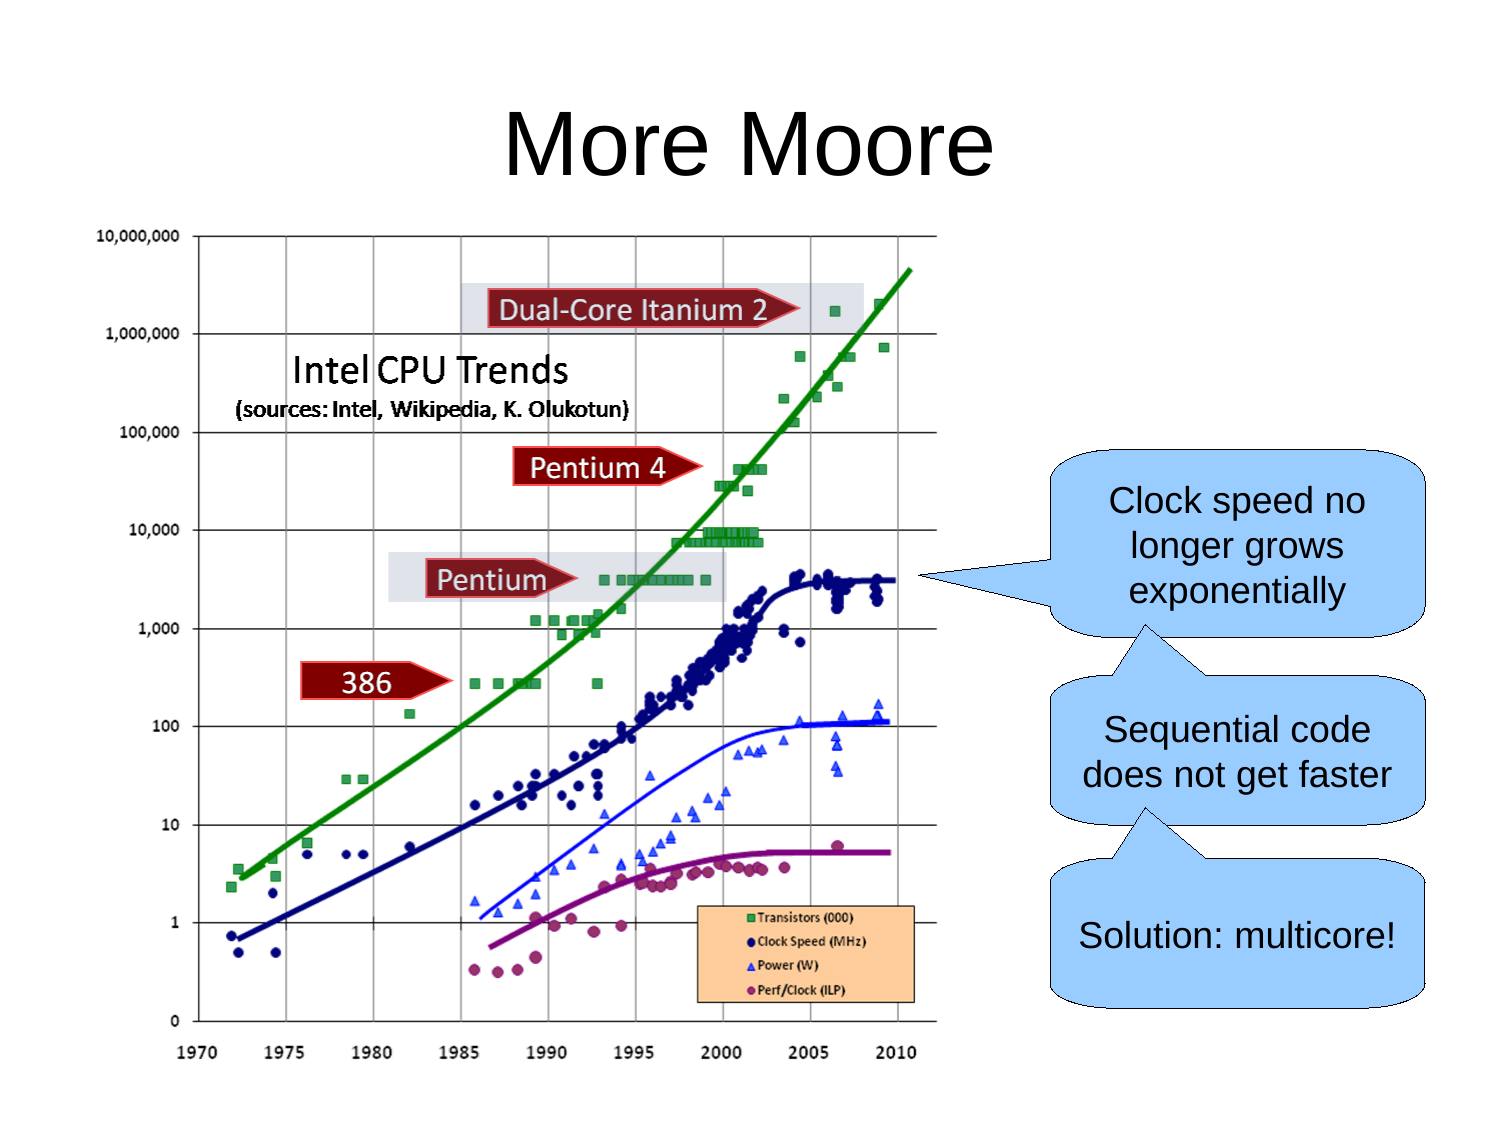

# More Moore
Clock speed no
longer grows
exponentially
Sequential code
does not get faster
Solution: multicore!